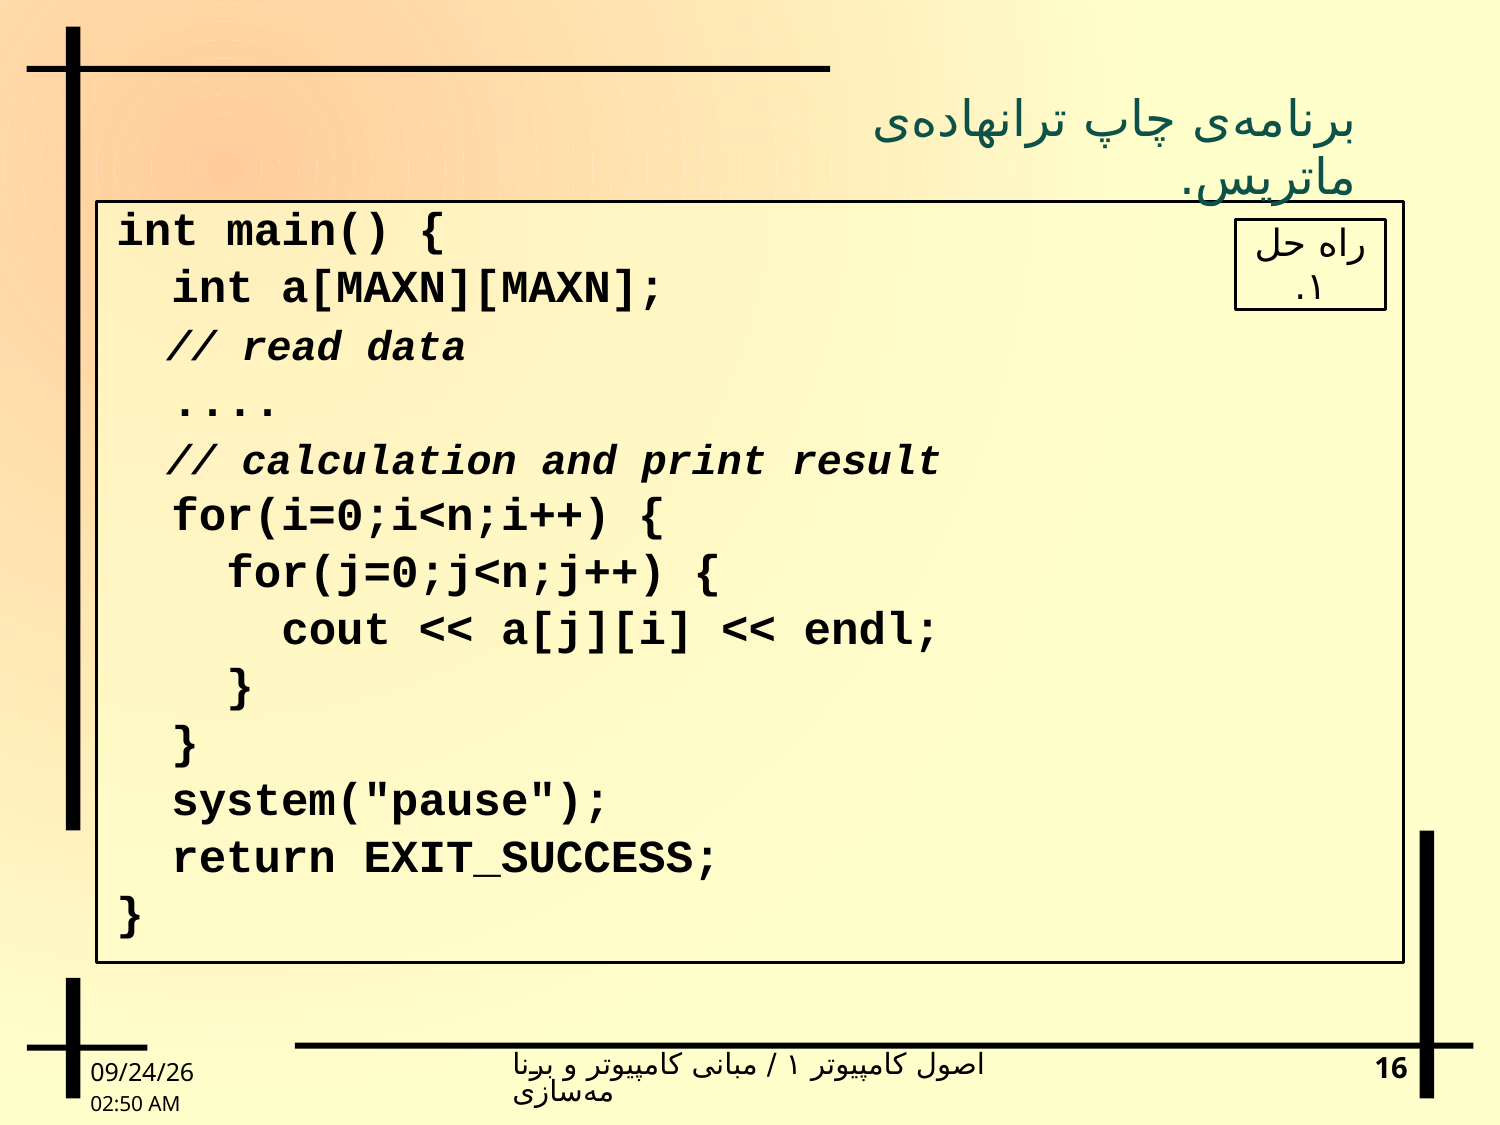

برنامه‌ی چاپ ترانهاده‌ی ماتریس.
# int main() {
 int a[MAXN][MAXN];
 // read data
 ....
 // calculation and print result
 for(i=0;i<n;i++) {
 for(j=0;j<n;j++) {
 cout << a[j][i] << endl;
 }
 }
 system("pause");
 return EXIT_SUCCESS;
}
راه حل ۱.
اصول کامپیوتر ۱ / مبانی کامپیوتر و برنامه‌سازی
16